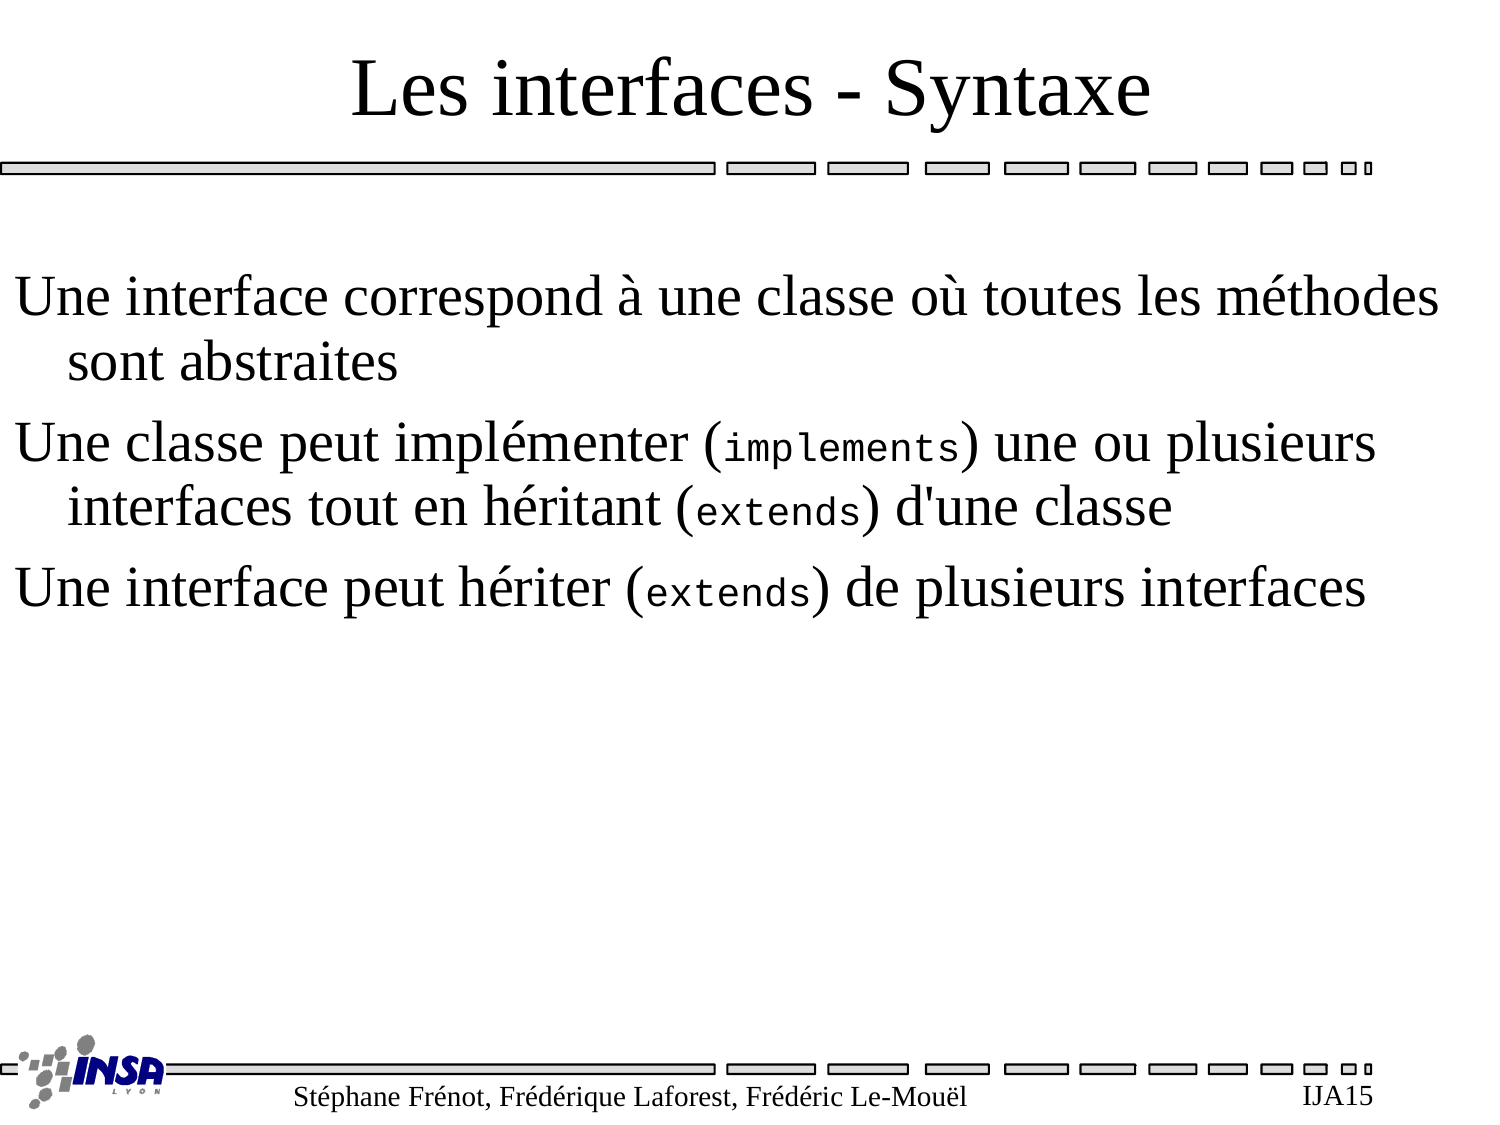

# Les interfaces - Syntaxe
Une interface correspond à une classe où toutes les méthodes sont abstraites
Une classe peut implémenter (implements) une ou plusieurs interfaces tout en héritant (extends) d'une classe
Une interface peut hériter (extends) de plusieurs interfaces